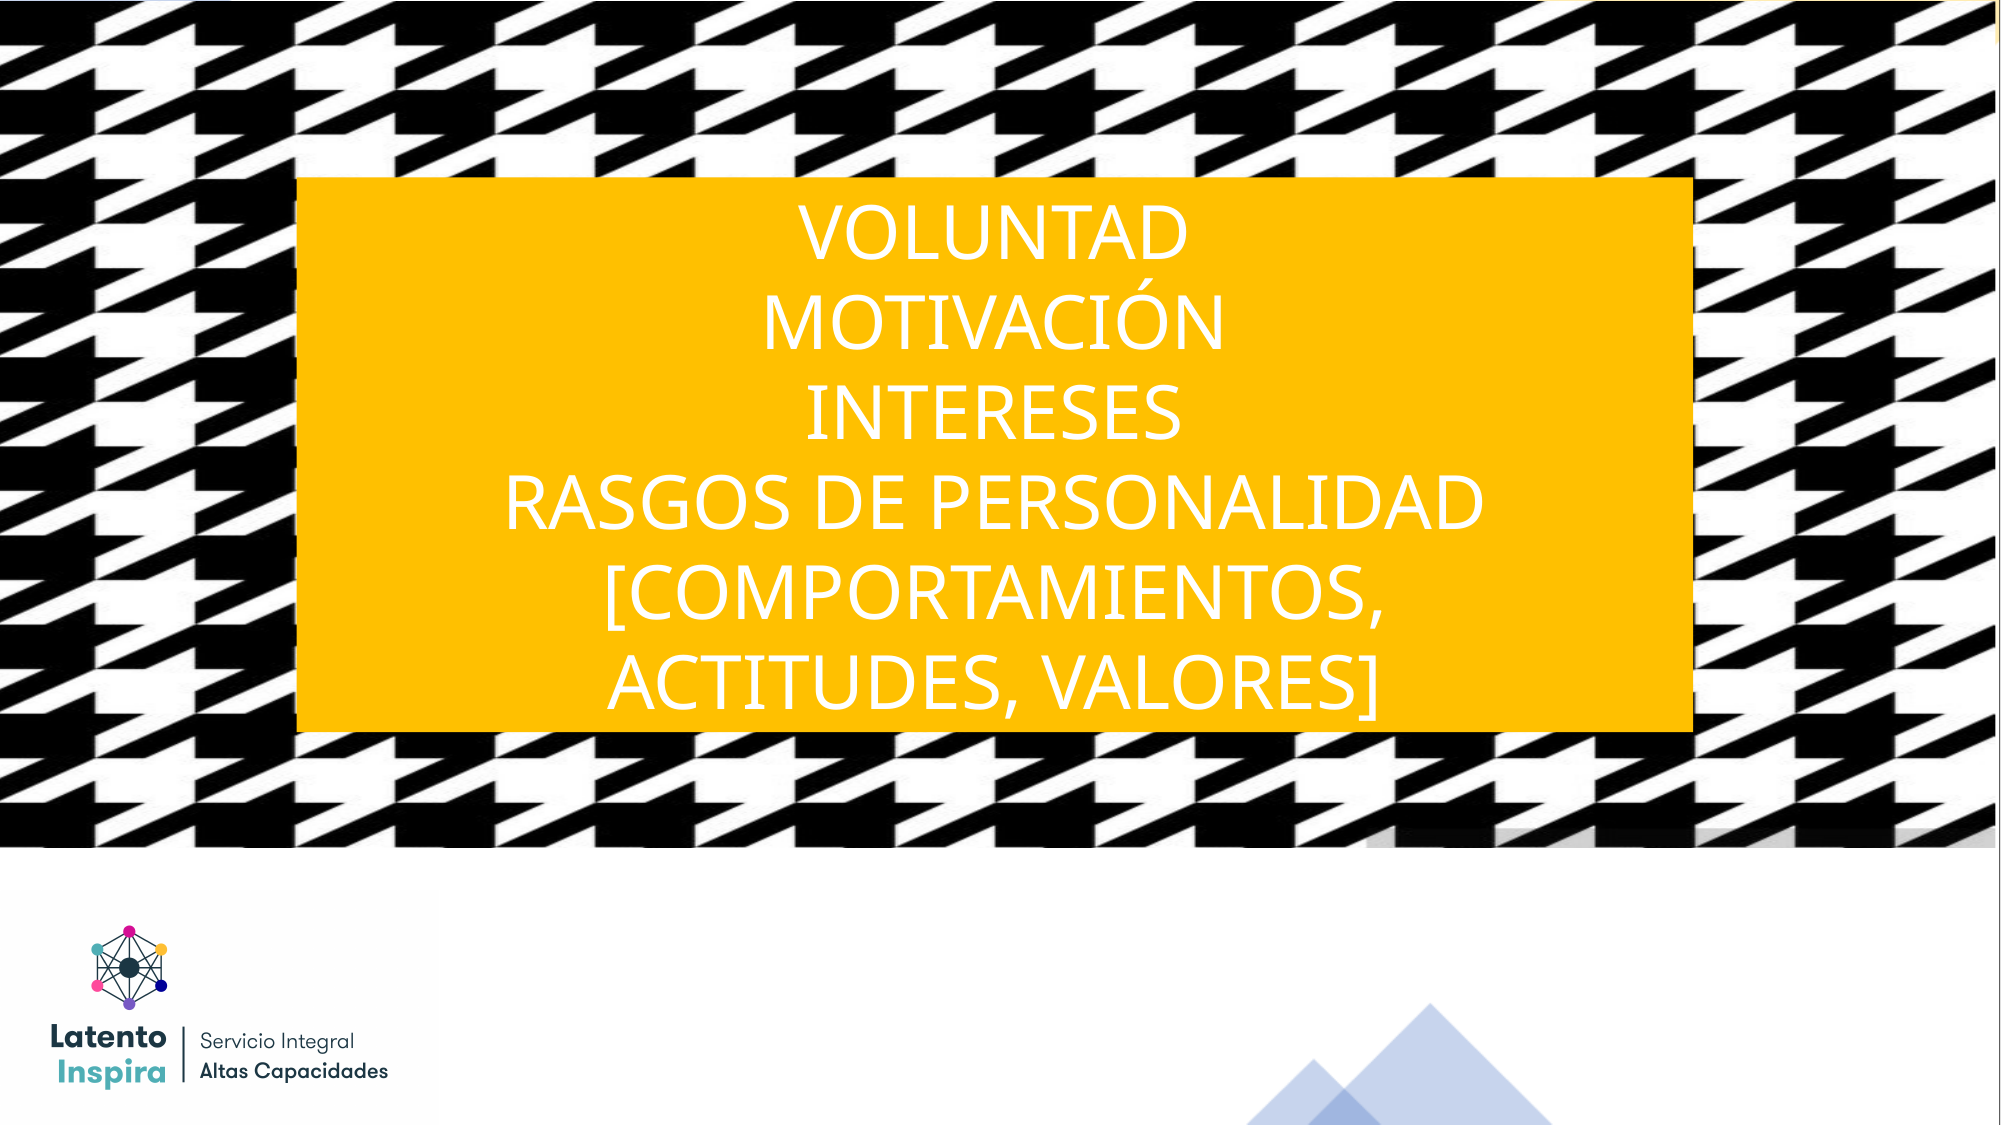

VOLUNTAD
MOTIVACIÓN
INTERESES
RASGOS DE PERSONALIDAD
[COMPORTAMIENTOS,
ACTITUDES, VALORES]